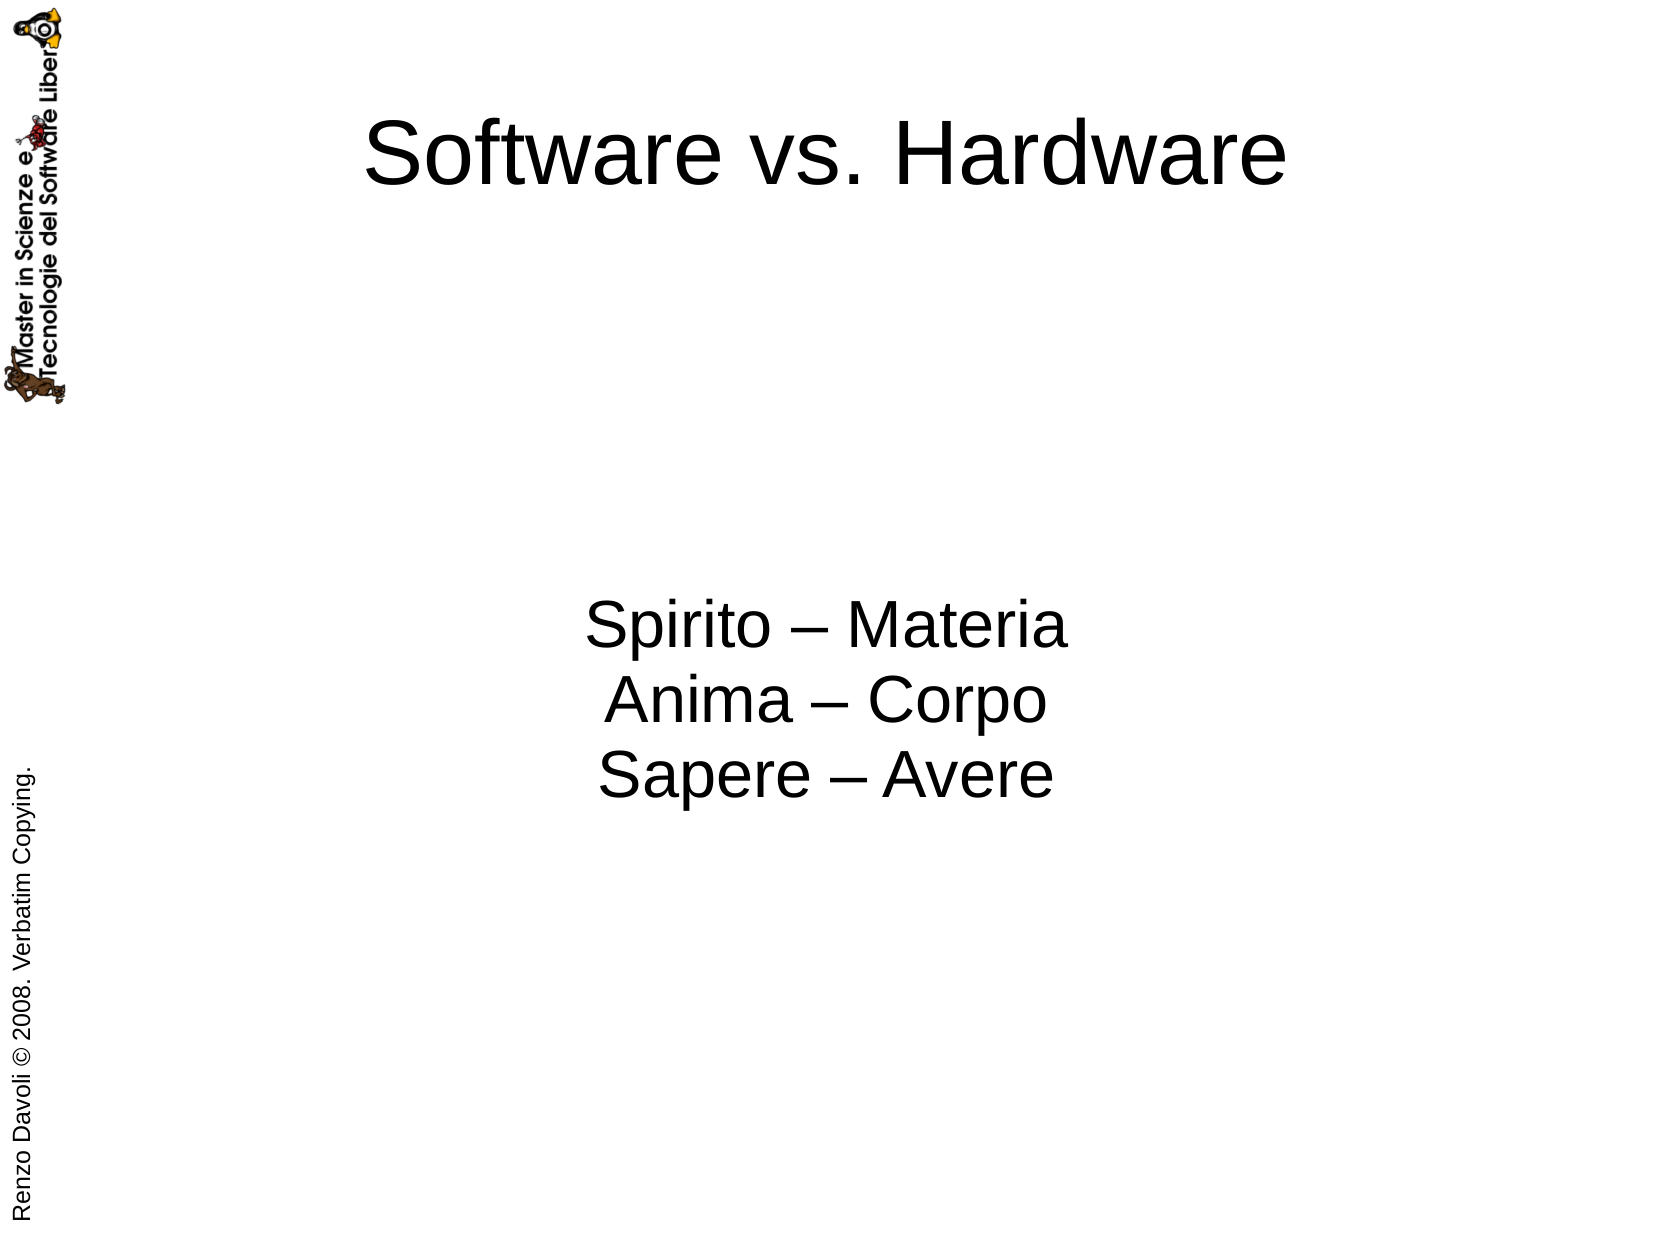

# Software vs. Hardware
Spirito – Materia
Anima – Corpo
Sapere – Avere